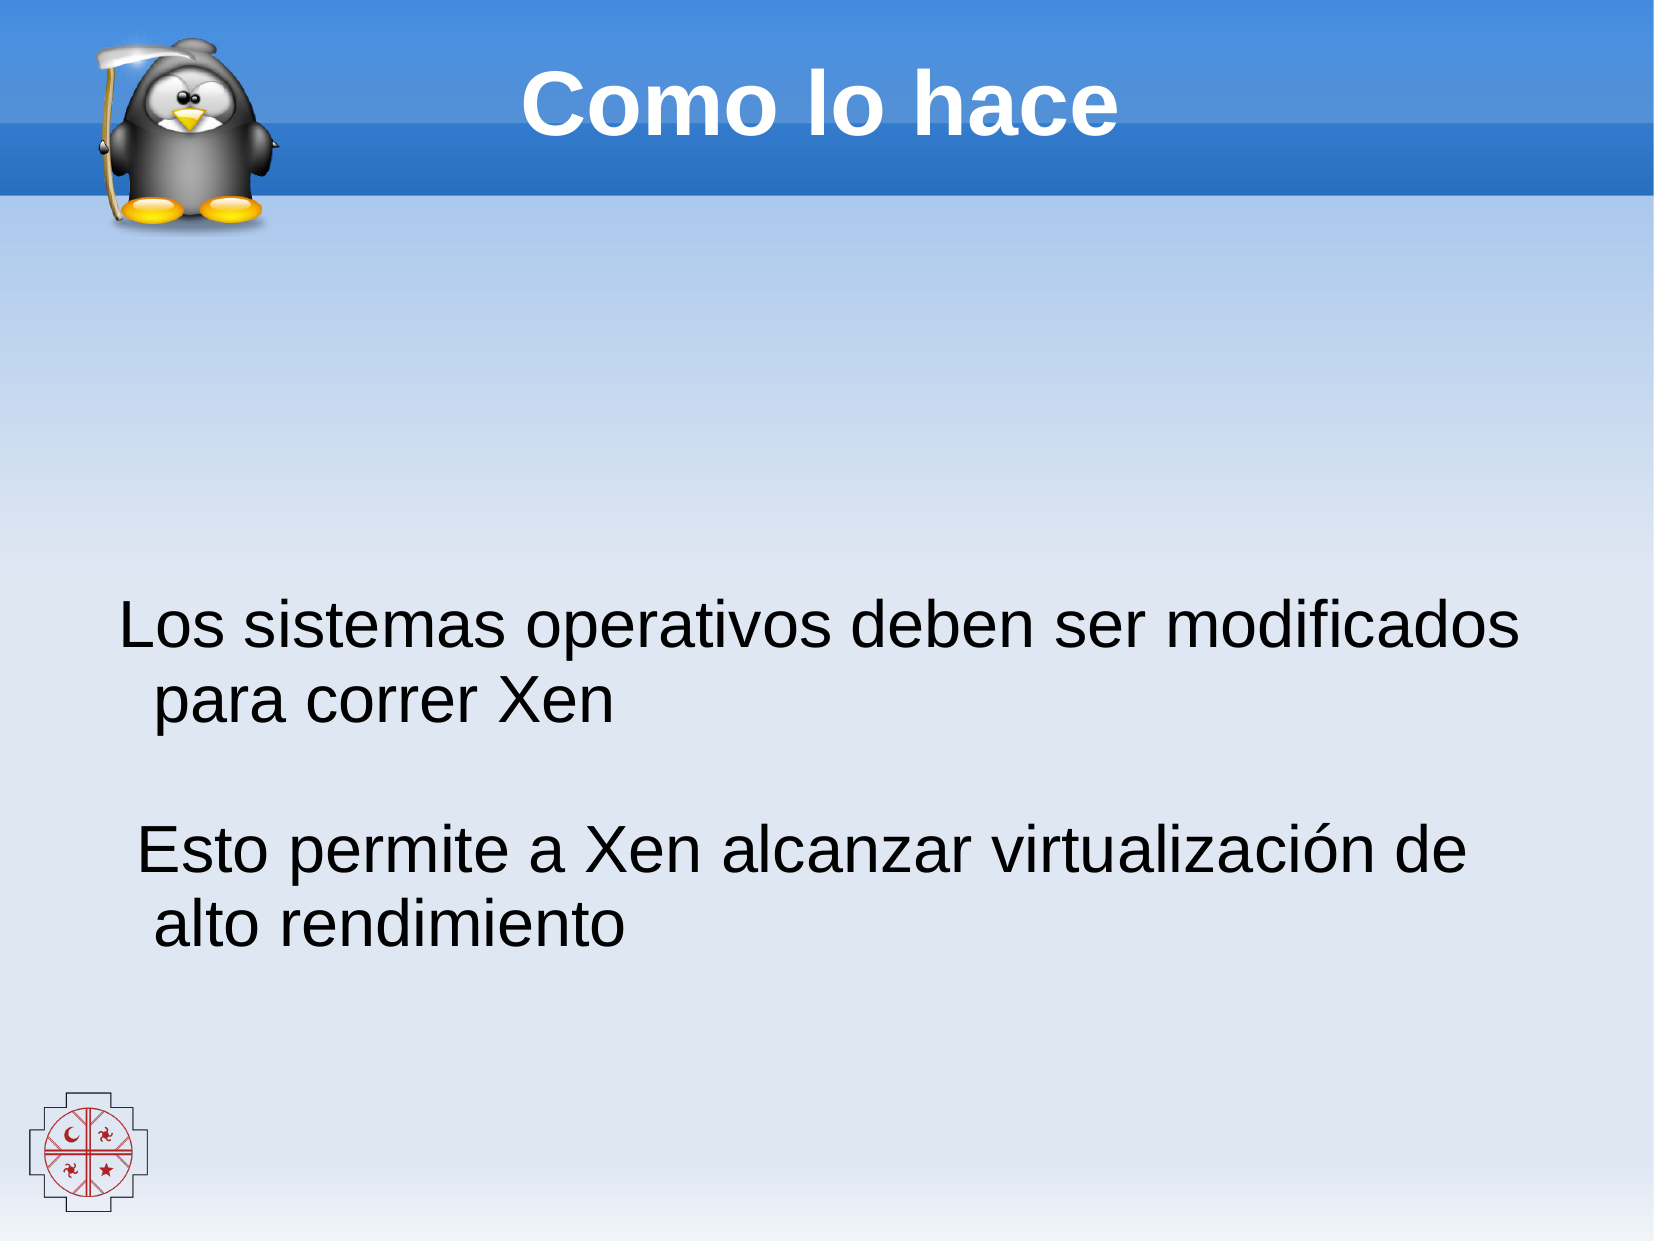

# Como lo hace
Los sistemas operativos deben ser modificados para correr Xen
 Esto permite a Xen alcanzar virtualización de alto rendimiento